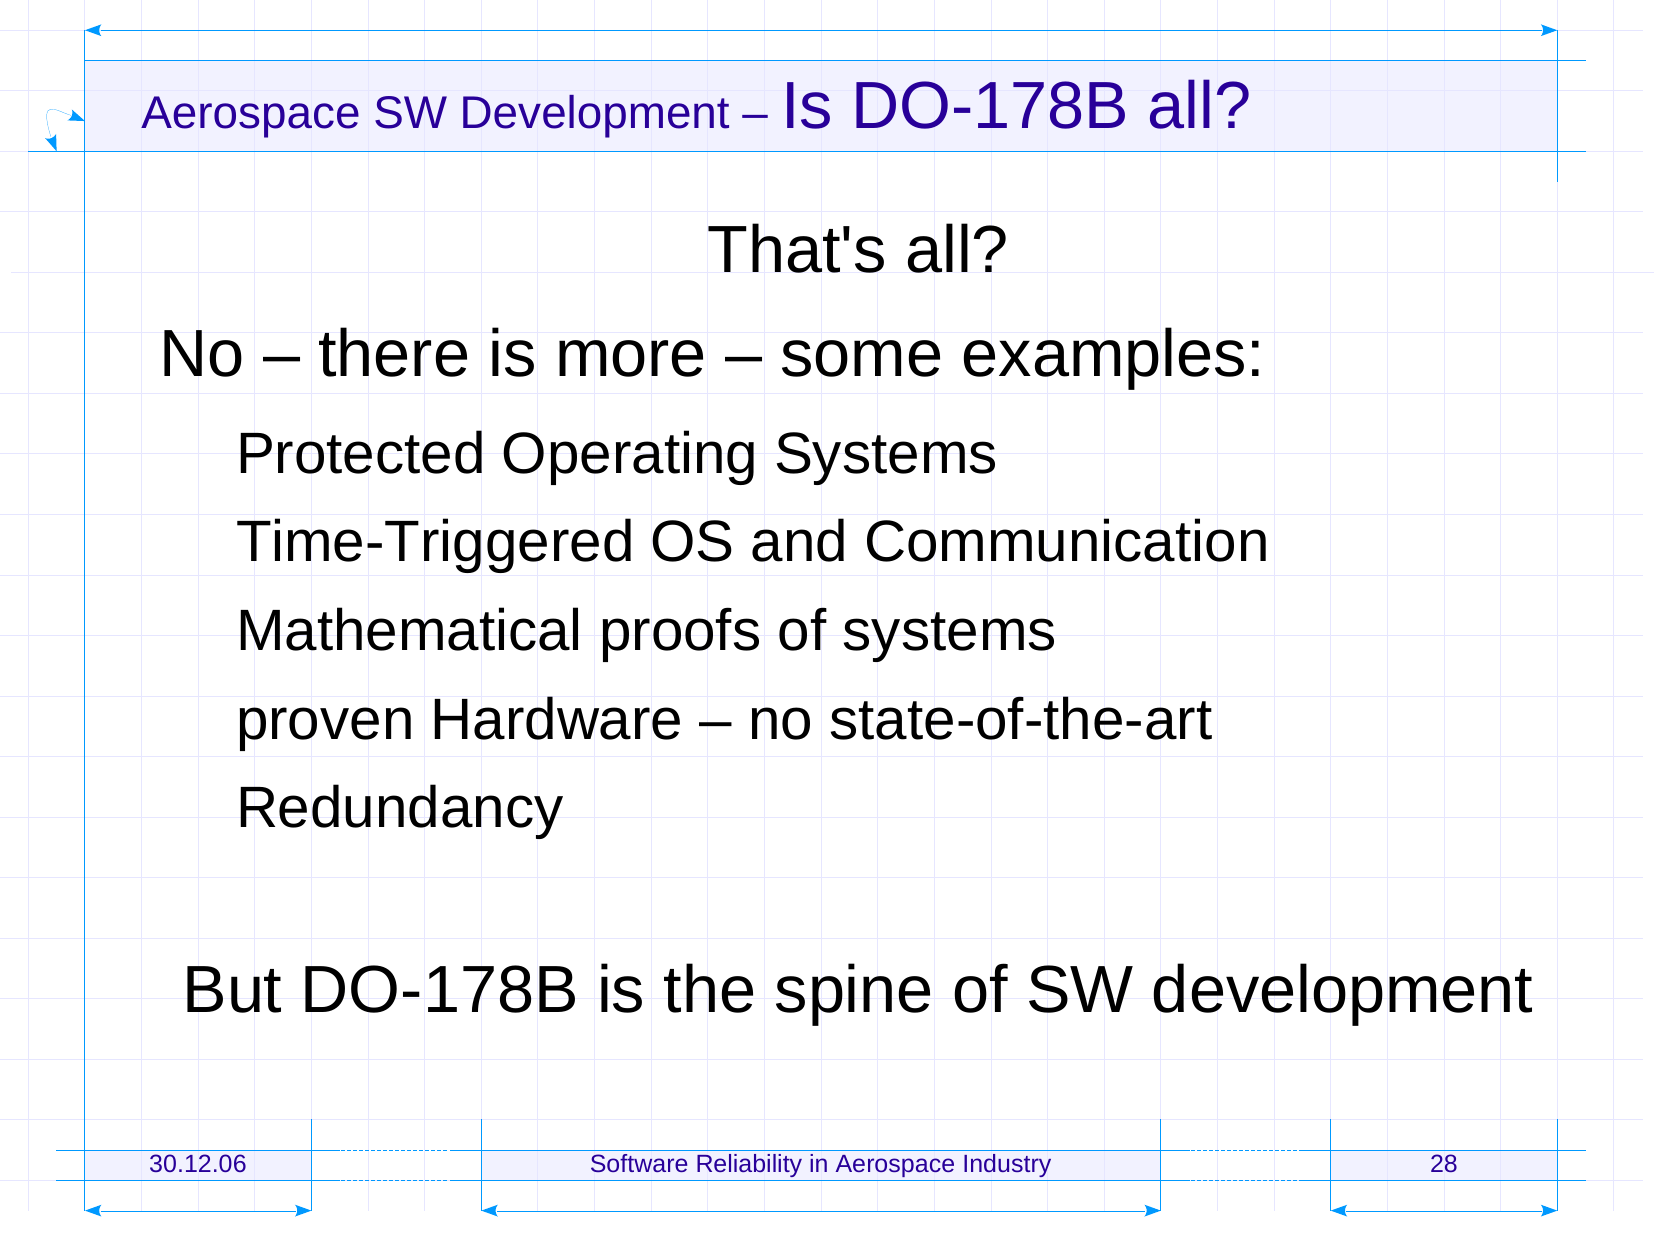

# Aerospace SW Development – Is DO-178B all?
That's all?
No – there is more – some examples:
Protected Operating Systems
Time-Triggered OS and Communication
Mathematical proofs of systems
proven Hardware – no state-of-the-art
Redundancy
But DO-178B is the spine of SW development
30.12.06
Software Reliability in Aerospace Industry
28